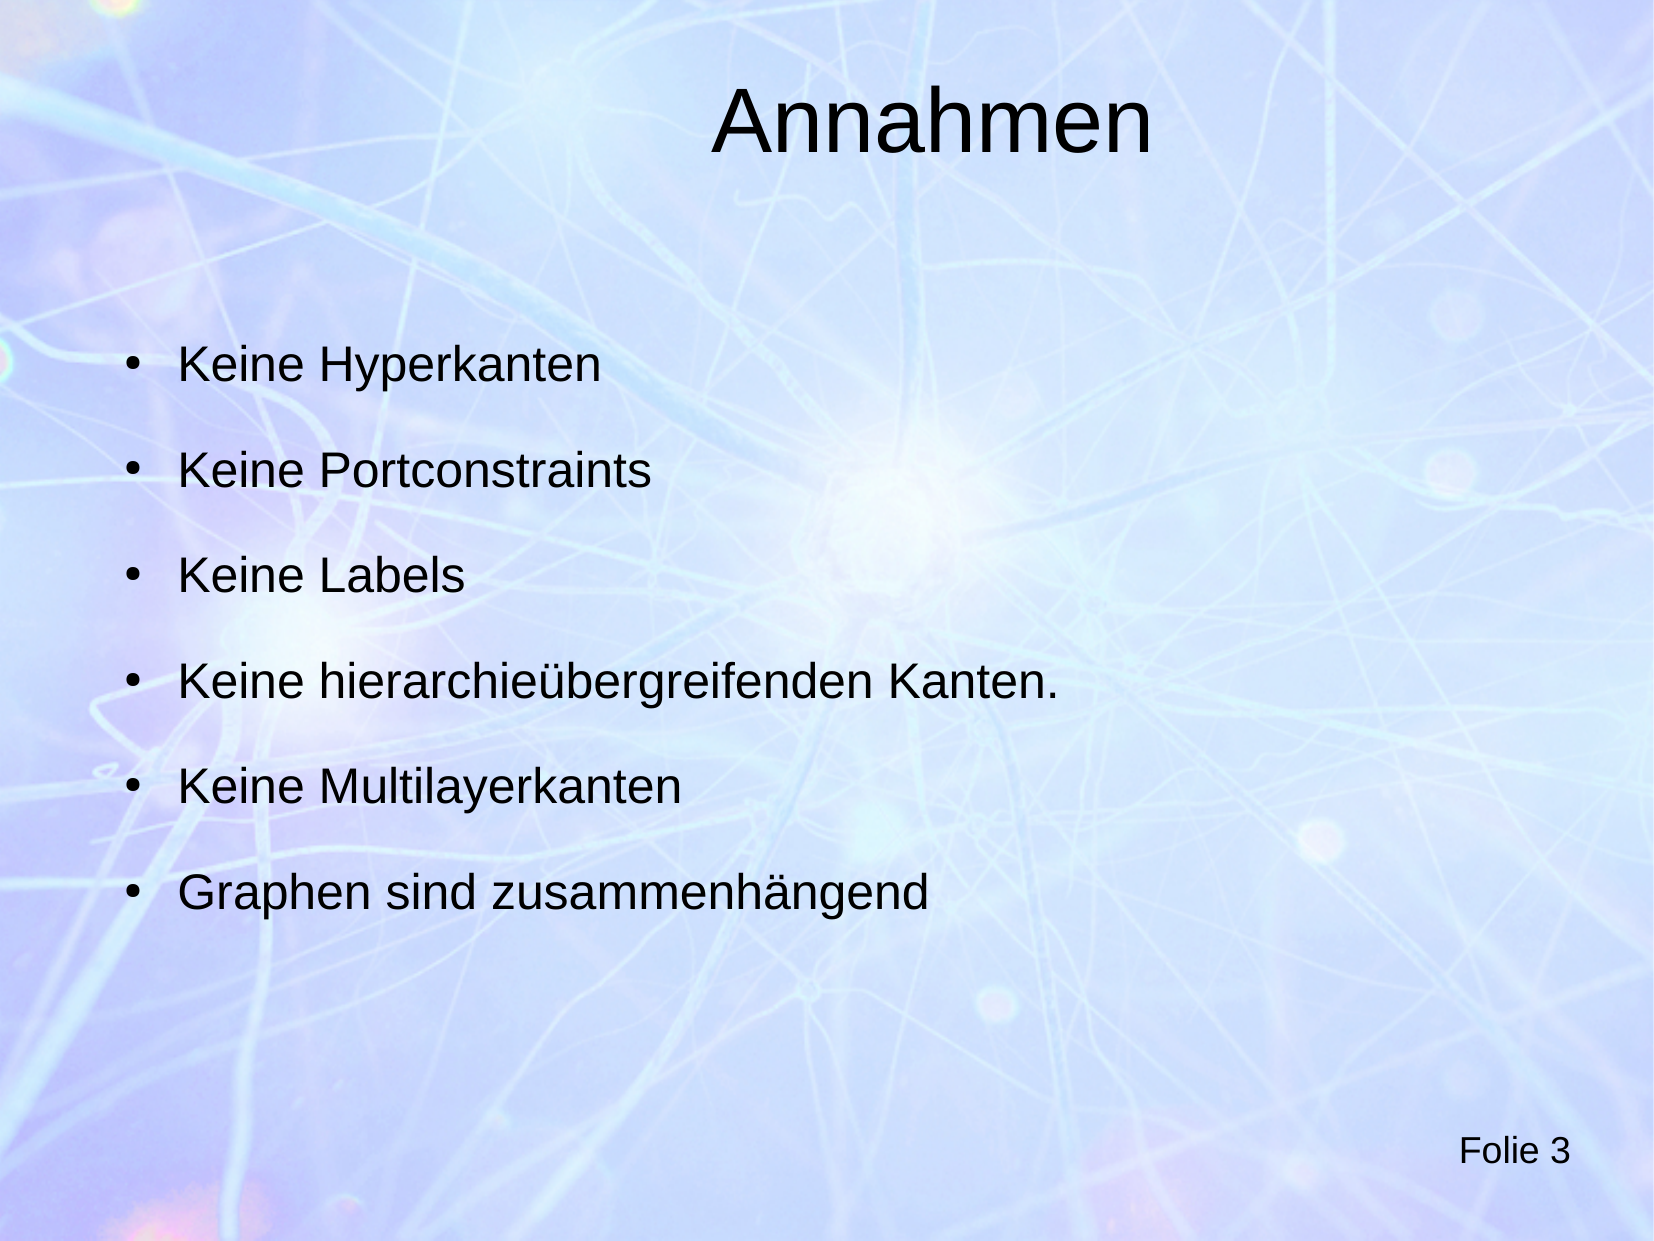

# Annahmen
Keine Hyperkanten
Keine Portconstraints
Keine Labels
Keine hierarchieübergreifenden Kanten.
Keine Multilayerkanten
Graphen sind zusammenhängend
3